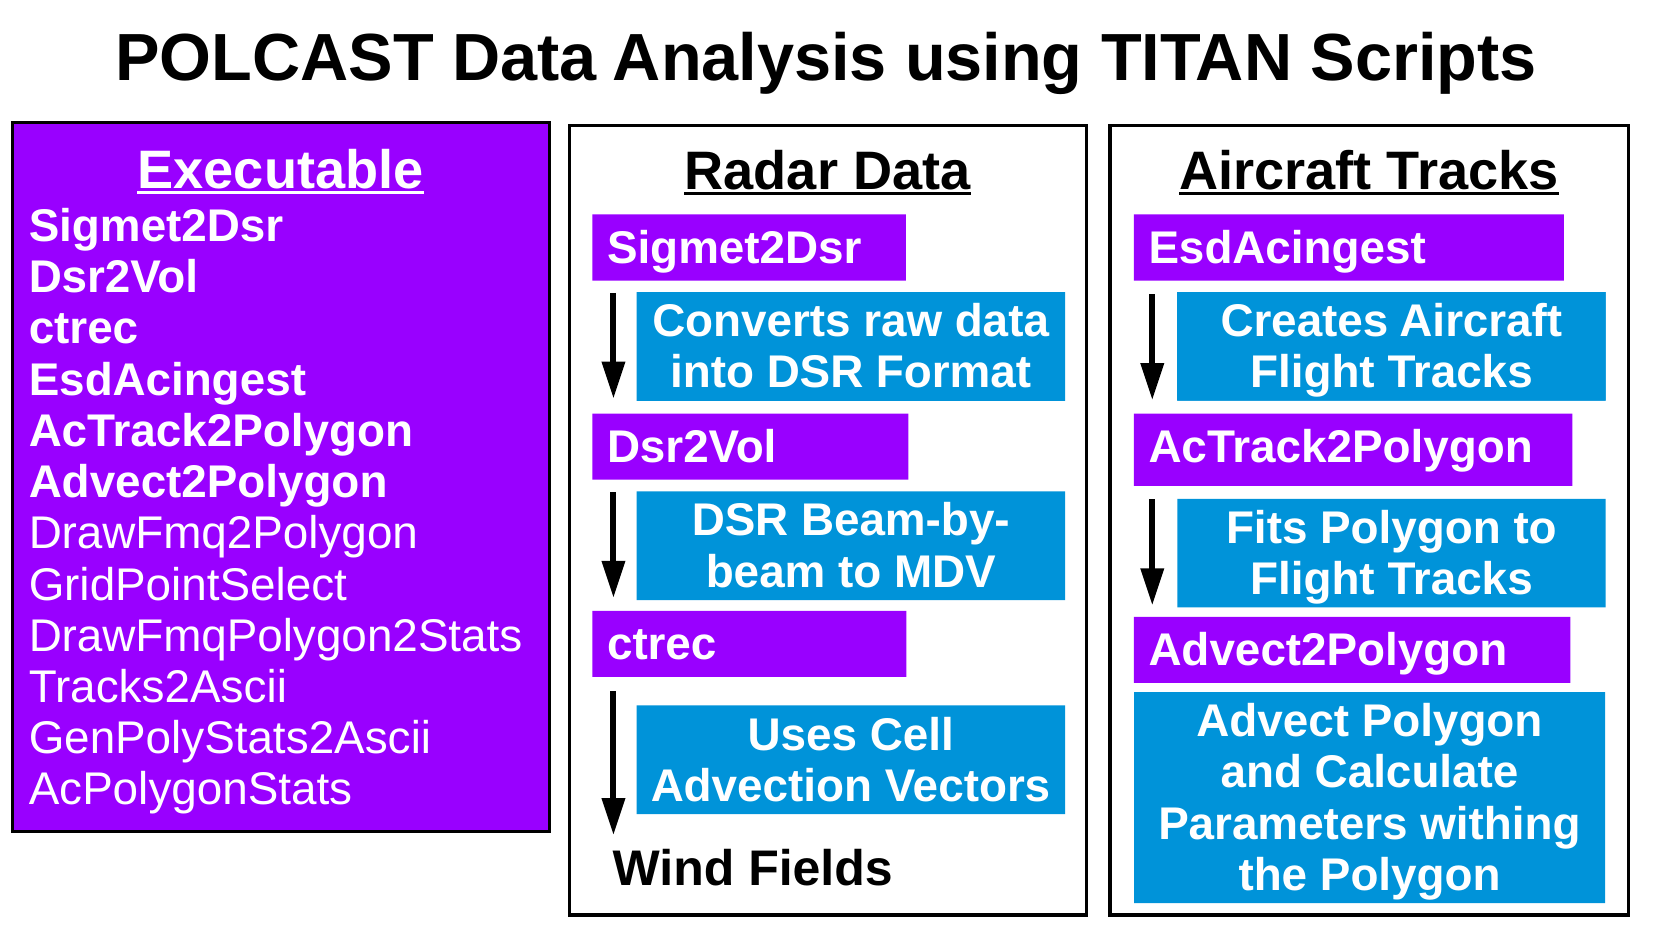

POLCAST Data Analysis using TITAN Scripts
Executable
Sigmet2Dsr
Dsr2Vol
ctrec
EsdAcingest
AcTrack2Polygon
Advect2Polygon
DrawFmq2Polygon
GridPointSelect
DrawFmqPolygon2Stats
Tracks2Ascii
GenPolyStats2Ascii
AcPolygonStats
Radar Data
Wind Fields
Aircraft Tracks
Sigmet2Dsr
EsdAcingest
Creates Aircraft Flgiht Tracks
Creates Aircraft Flight Tracks
Converts raw data into DSR Format
Dsr2Vol
AcTrack2Polygon
DSR Beam-by-beam to MDV
Fits Polygon to Flight Tracks
ctrec
Advect2Polygon
Advect Polygon
and Calculate Parameters withing the Polygon
Uses Cell
Advection Vectors